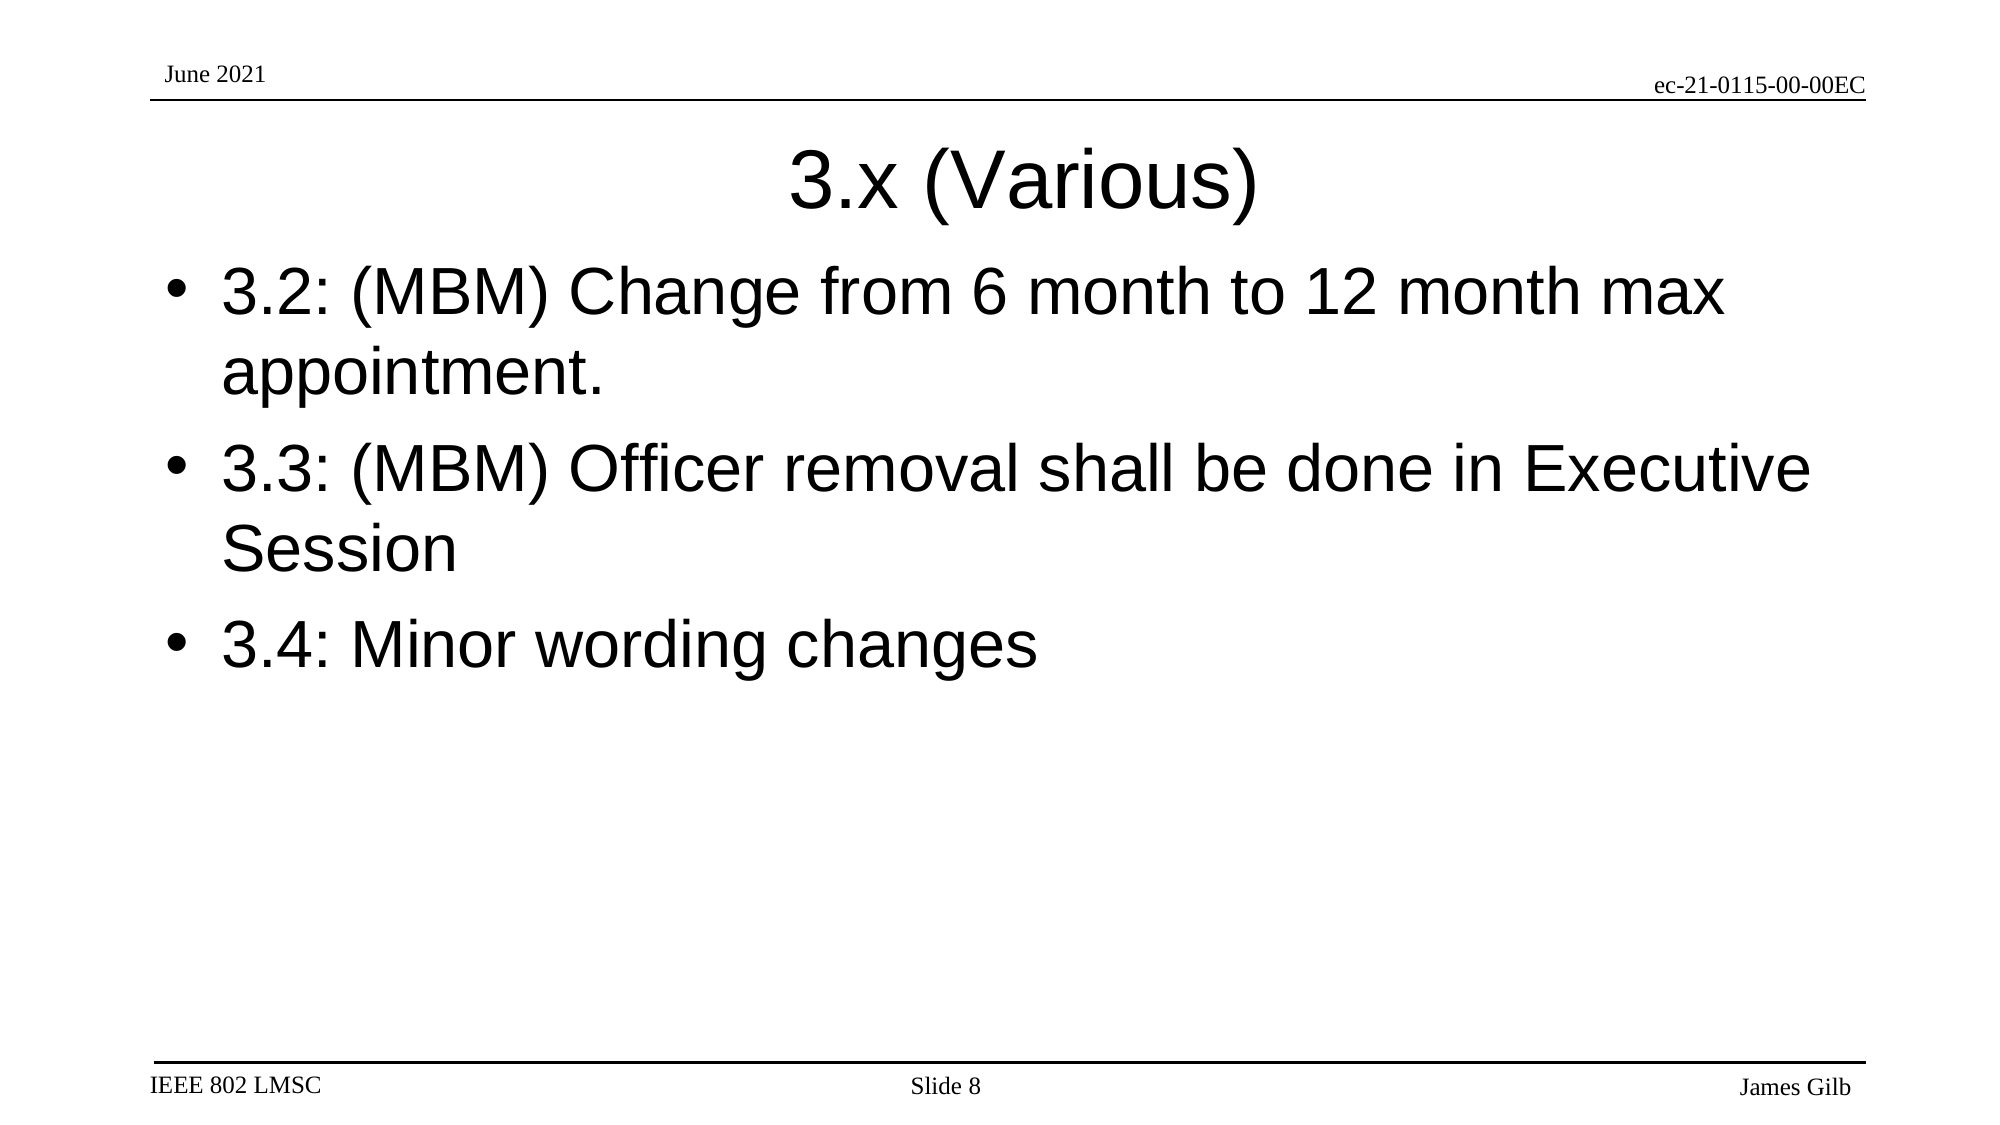

# 3.x (Various)
3.2: (MBM) Change from 6 month to 12 month max appointment.
3.3: (MBM) Officer removal shall be done in Executive Session
3.4: Minor wording changes
8